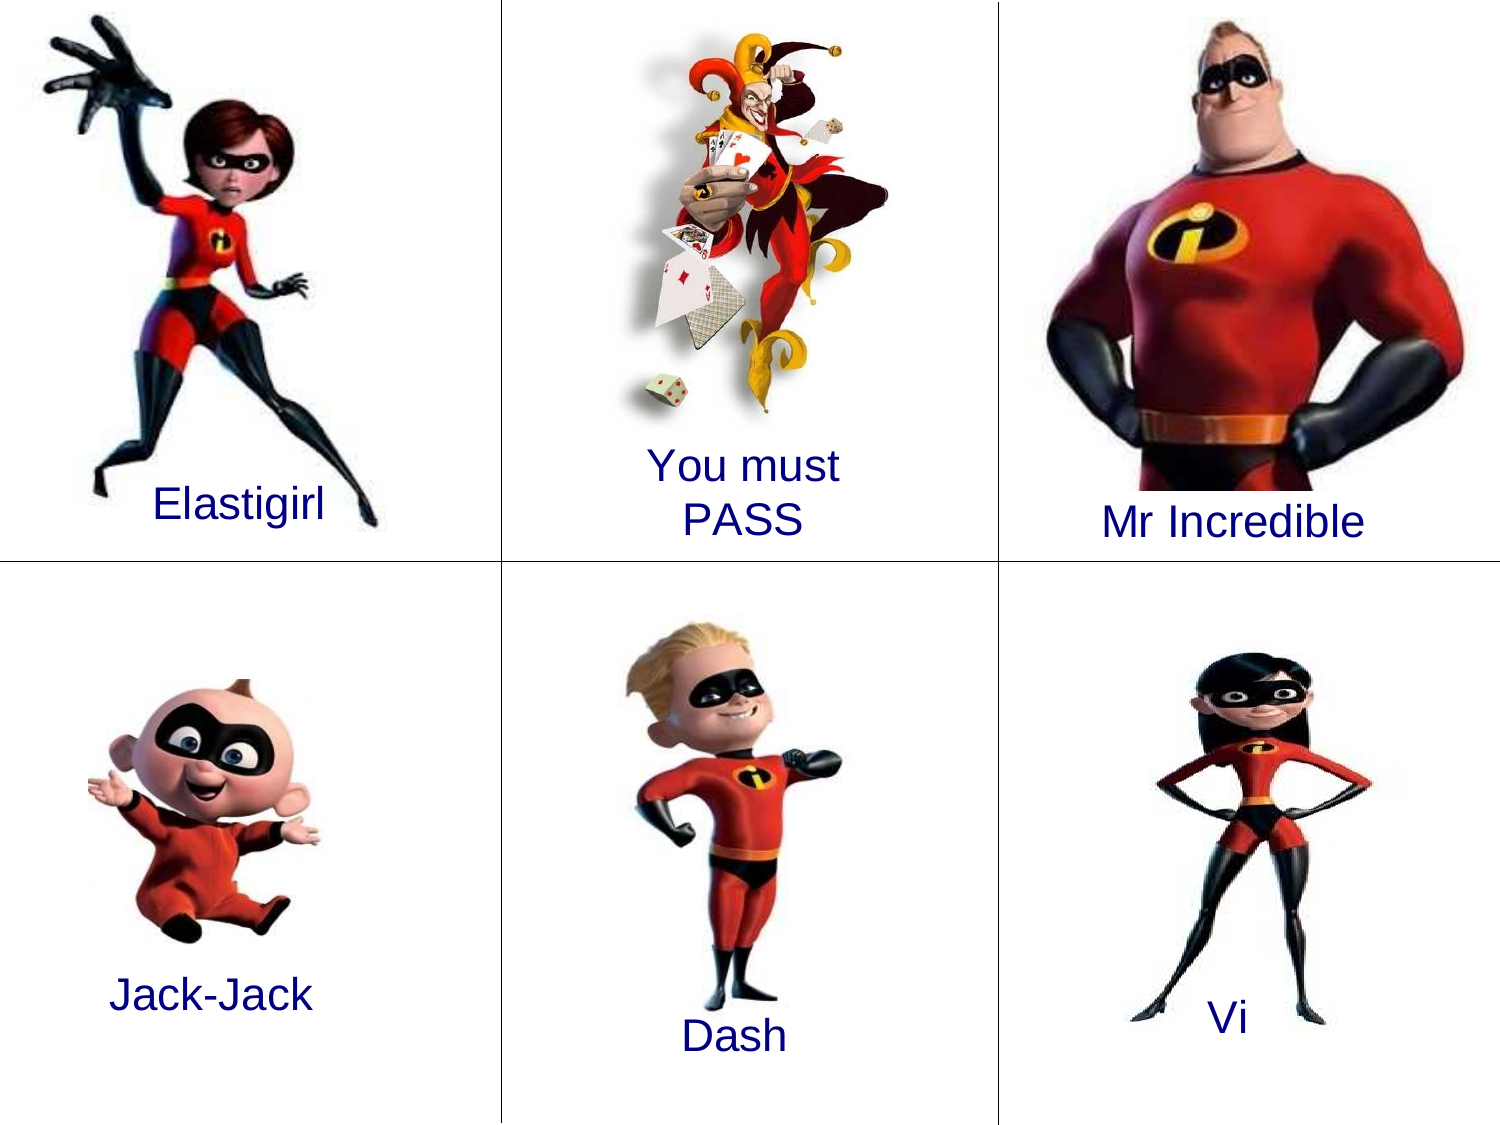

You must PASS
Elastigirl
Mr Incredible
Jack-Jack
Vi
Dash